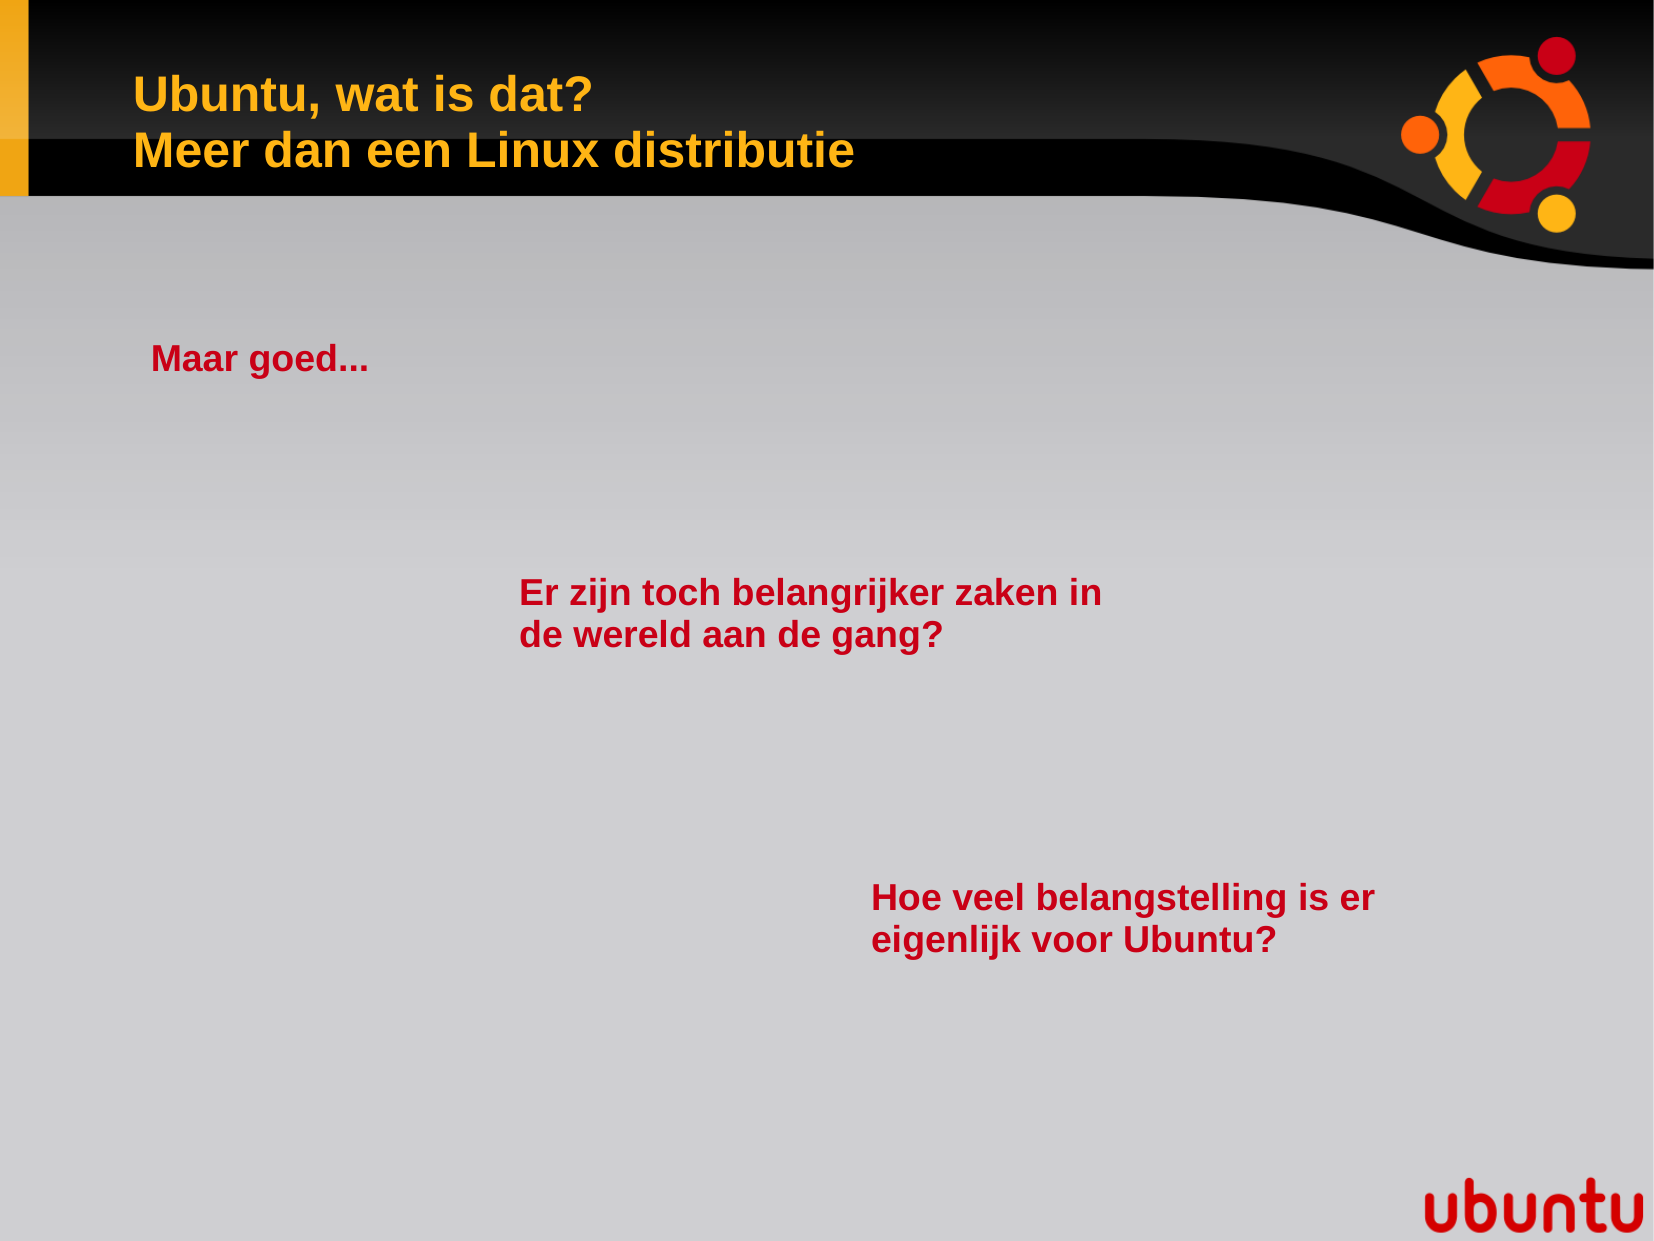

Ubuntu, wat is dat?
Meer dan een Linux distributie
Maar goed...
Er zijn toch belangrijker zaken in de wereld aan de gang?
Hoe veel belangstelling is er eigenlijk voor Ubuntu?